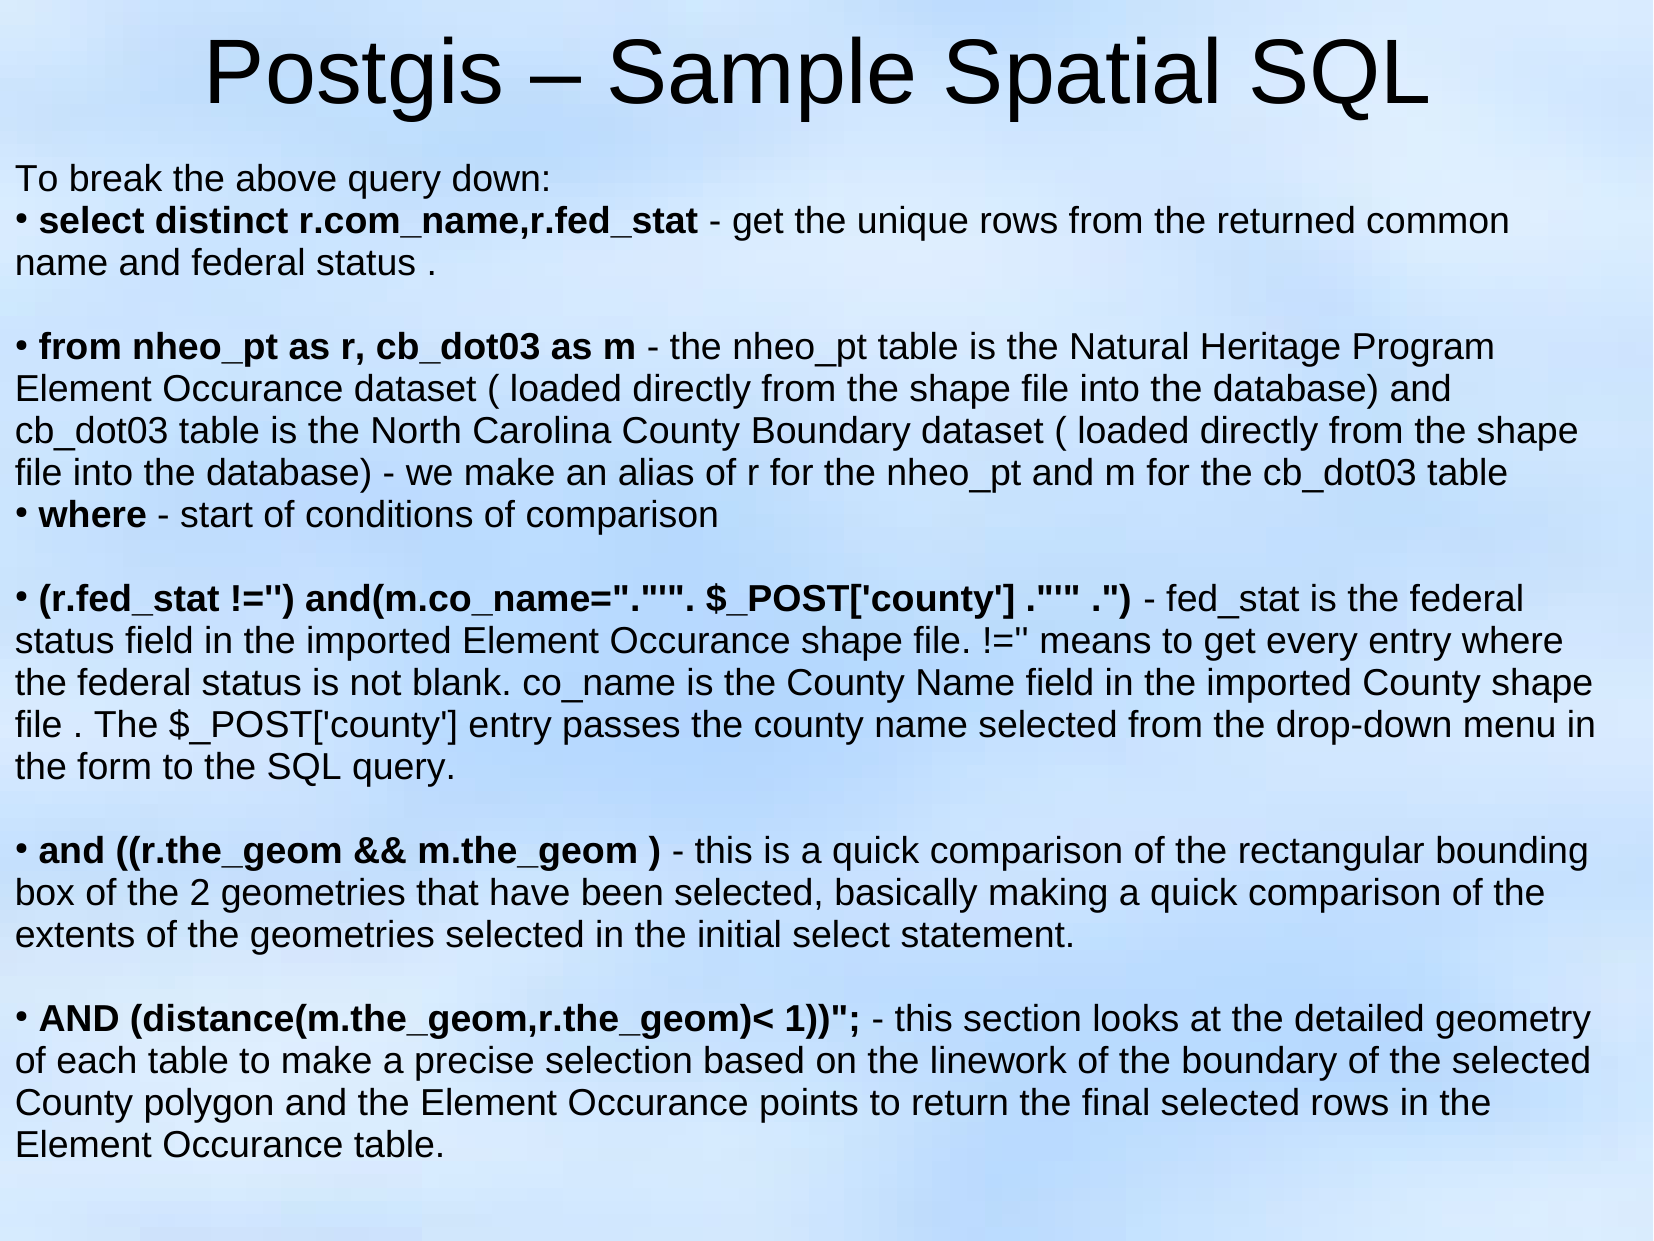

# Postgis – Sample Spatial SQL
To break the above query down:
 select distinct r.com_name,r.fed_stat - get the unique rows from the returned common name and federal status .
 from nheo_pt as r, cb_dot03 as m - the nheo_pt table is the Natural Heritage Program Element Occurance dataset ( loaded directly from the shape file into the database) and cb_dot03 table is the North Carolina County Boundary dataset ( loaded directly from the shape file into the database) - we make an alias of r for the nheo_pt and m for the cb_dot03 table
 where - start of conditions of comparison
 (r.fed_stat !='') and(m.co_name="."'". $_POST['county'] ."'" .") - fed_stat is the federal status field in the imported Element Occurance shape file. !='' means to get every entry where the federal status is not blank. co_name is the County Name field in the imported County shape file . The $_POST['county'] entry passes the county name selected from the drop-down menu in the form to the SQL query.
 and ((r.the_geom && m.the_geom ) - this is a quick comparison of the rectangular bounding box of the 2 geometries that have been selected, basically making a quick comparison of the extents of the geometries selected in the initial select statement.
 AND (distance(m.the_geom,r.the_geom)< 1))"; - this section looks at the detailed geometry of each table to make a precise selection based on the linework of the boundary of the selected County polygon and the Element Occurance points to return the final selected rows in the Element Occurance table.